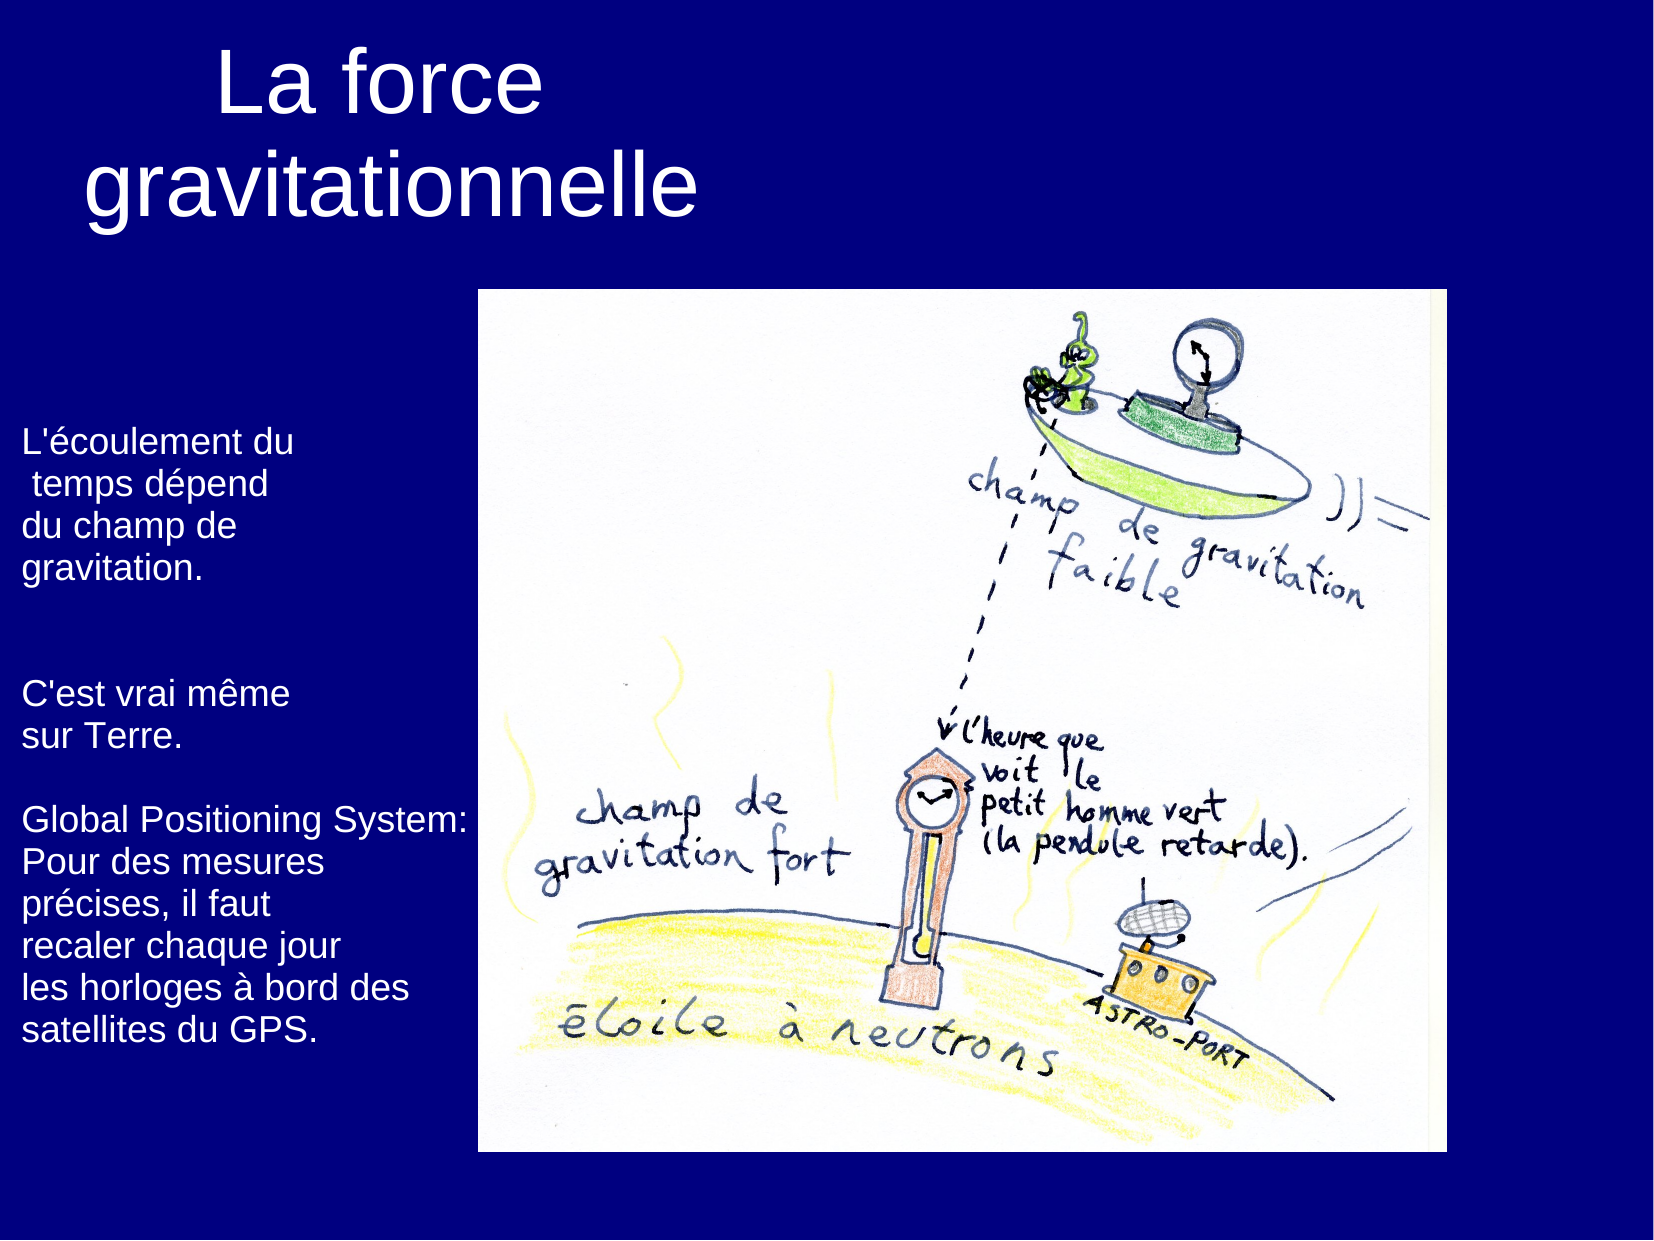

# La force gravitationnelle
L'écoulement du
 temps dépend
du champ de
gravitation.
C'est vrai même
sur Terre.
Global Positioning System:
Pour des mesures
précises, il faut
recaler chaque jour
les horloges à bord des
satellites du GPS.